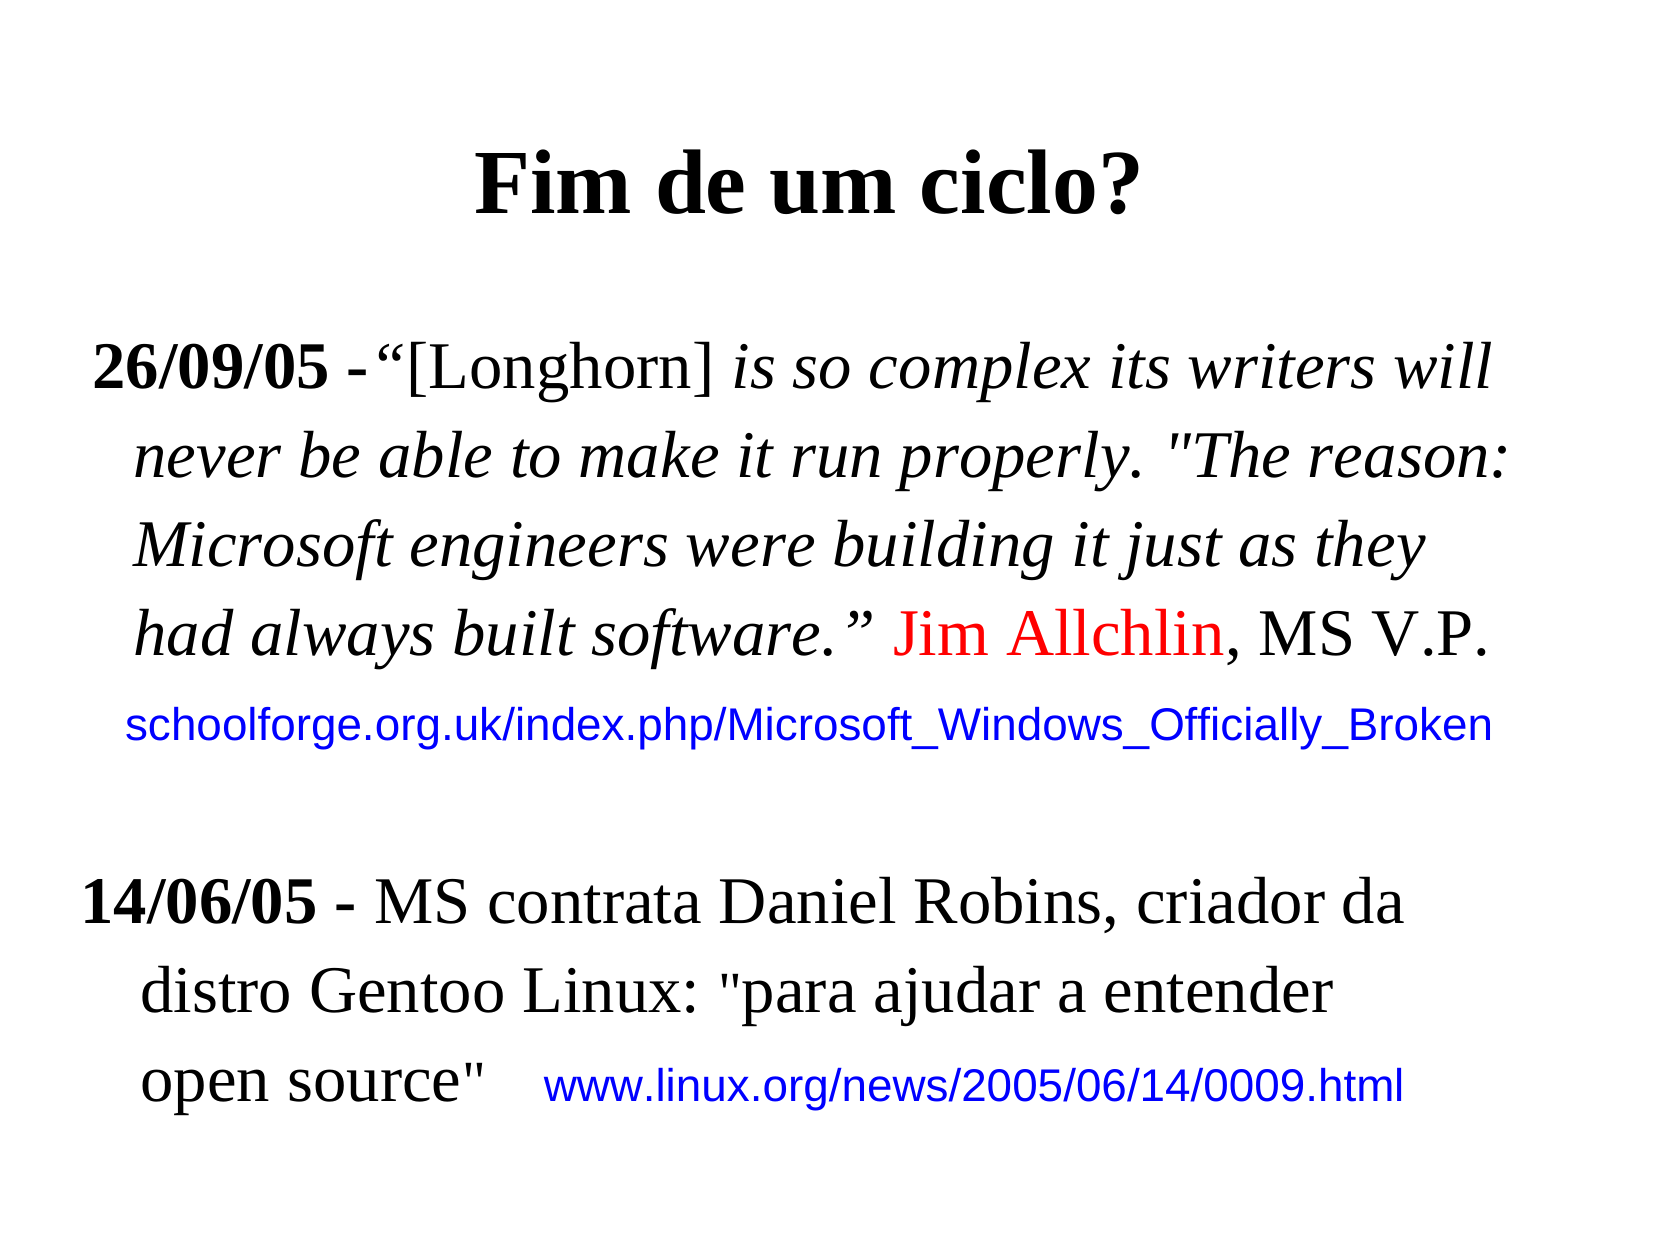

# Fim de um ciclo?
26/09/05 -“[Longhorn] is so complex its writers will never be able to make it run properly. "The reason: Microsoft engineers were building it just as they
had always built software.” Jim Allchlin, MS V.P.
schoolforge.org.uk/index.php/Microsoft_Windows_Officially_Broken
14/06/05 - MS contrata Daniel Robins, criador da
distro Gentoo Linux: "para ajudar a entender
open source" www.linux.org/news/2005/06/14/0009.html